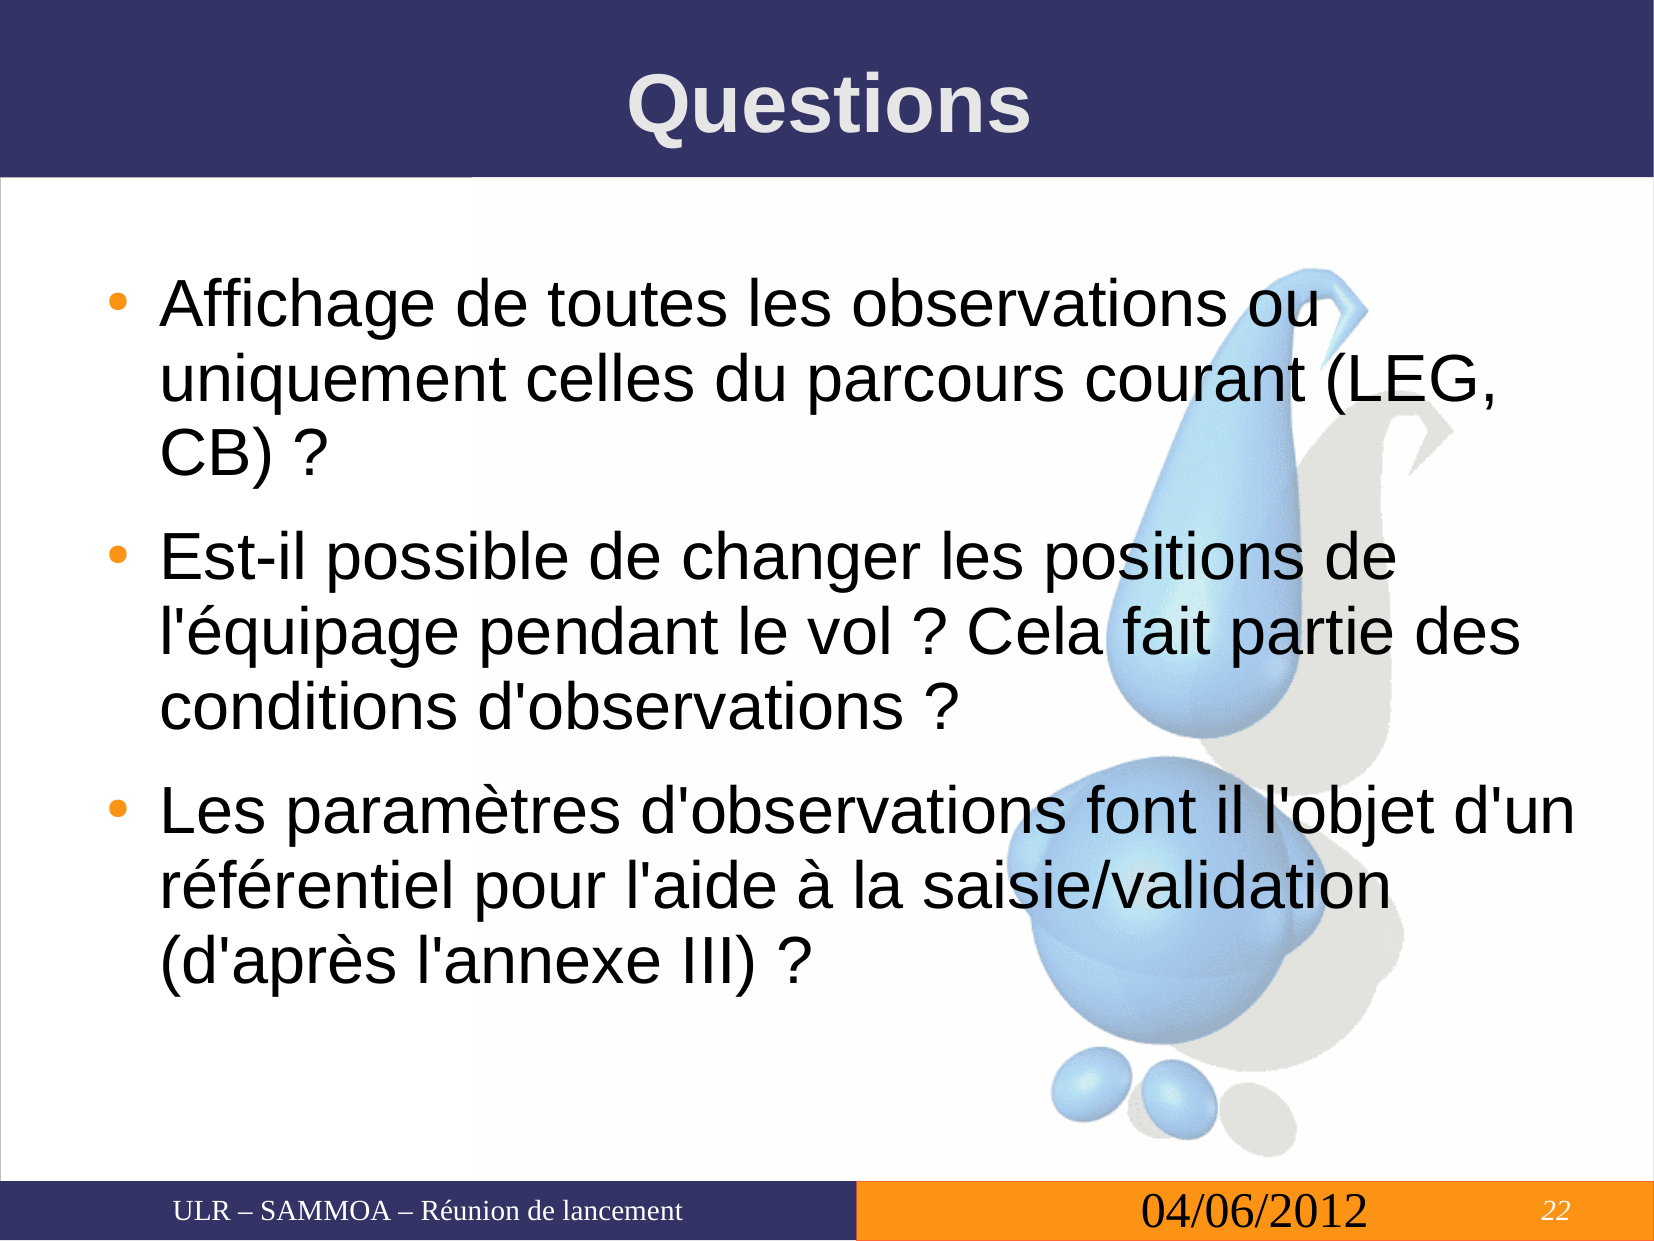

# Questions
Affichage de toutes les observations ou uniquement celles du parcours courant (LEG, CB) ?
Est-il possible de changer les positions de l'équipage pendant le vol ? Cela fait partie des conditions d'observations ?
Les paramètres d'observations font il l'objet d'un référentiel pour l'aide à la saisie/validation (d'après l'annexe III) ?
22